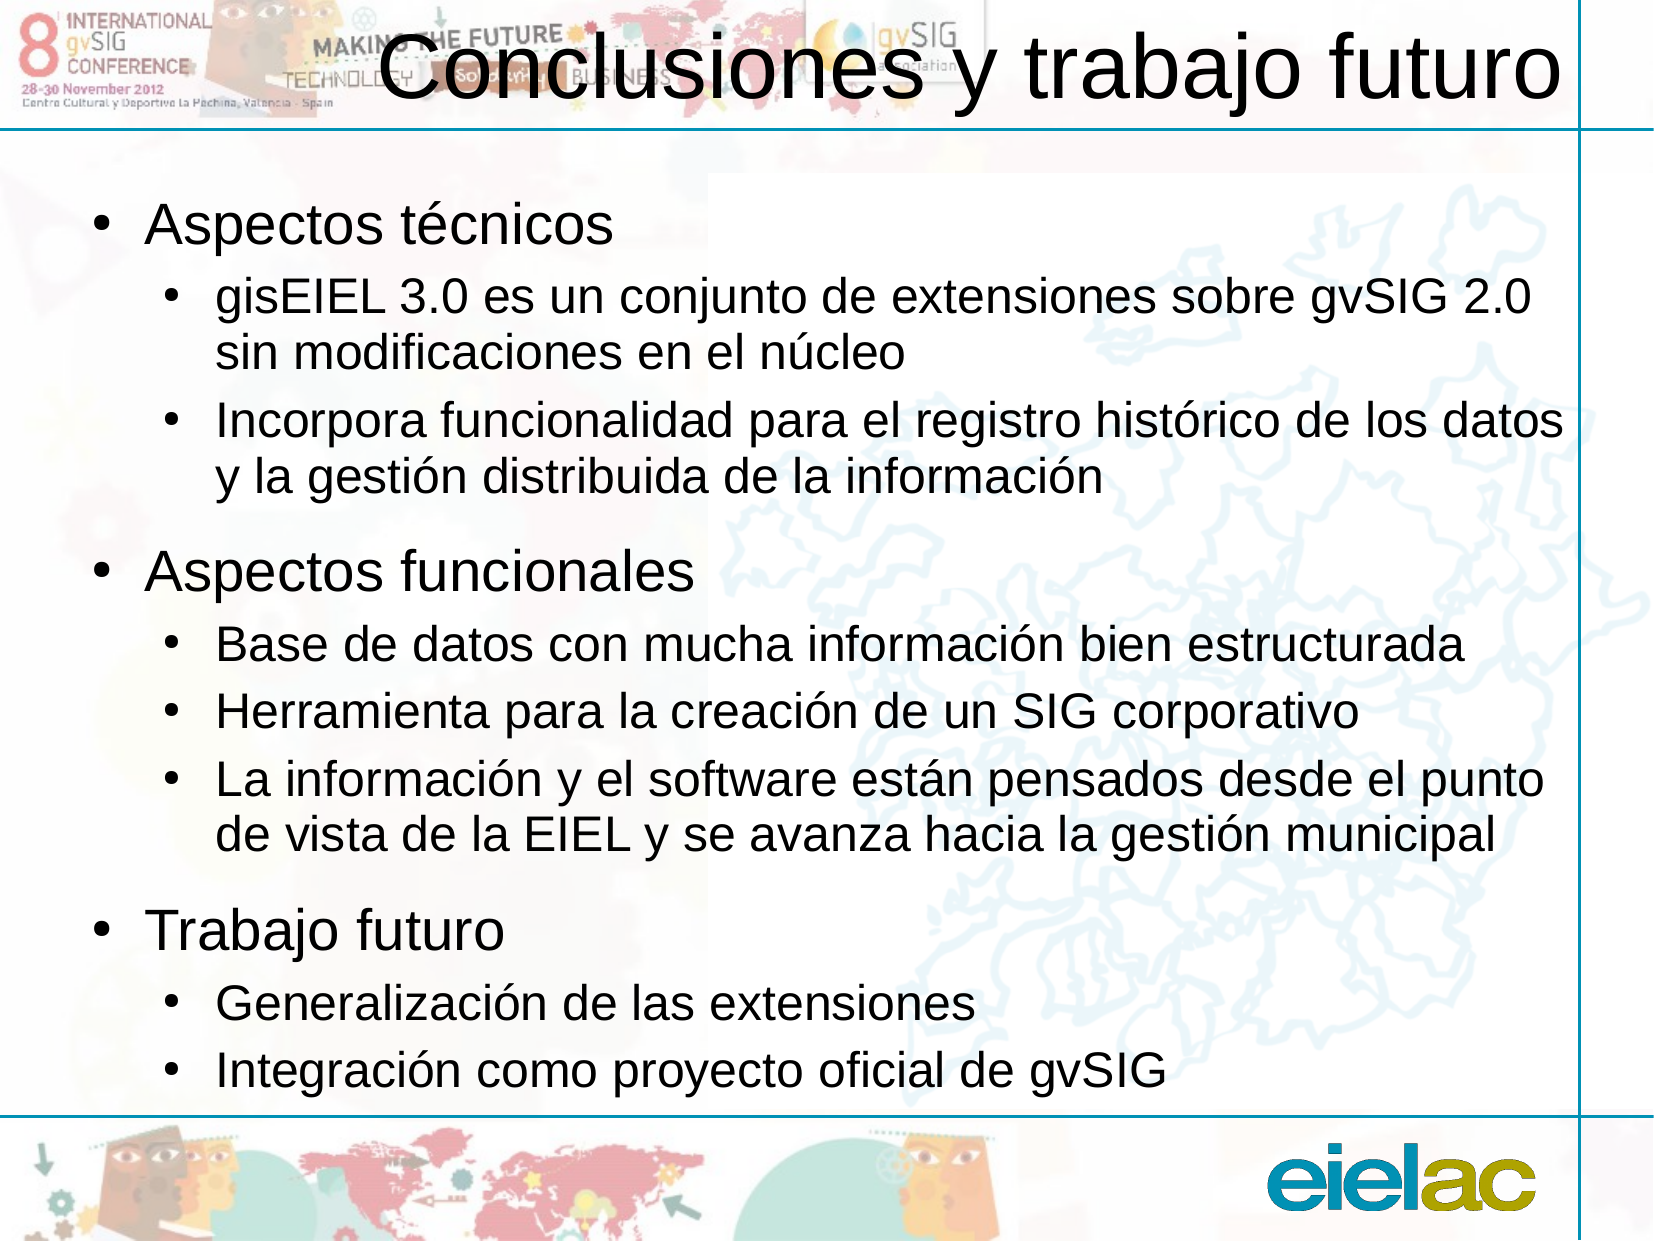

# Conclusiones y trabajo futuro
Aspectos técnicos
gisEIEL 3.0 es un conjunto de extensiones sobre gvSIG 2.0 sin modificaciones en el núcleo
Incorpora funcionalidad para el registro histórico de los datos y la gestión distribuida de la información
Aspectos funcionales
Base de datos con mucha información bien estructurada
Herramienta para la creación de un SIG corporativo
La información y el software están pensados desde el punto de vista de la EIEL y se avanza hacia la gestión municipal
Trabajo futuro
Generalización de las extensiones
Integración como proyecto oficial de gvSIG